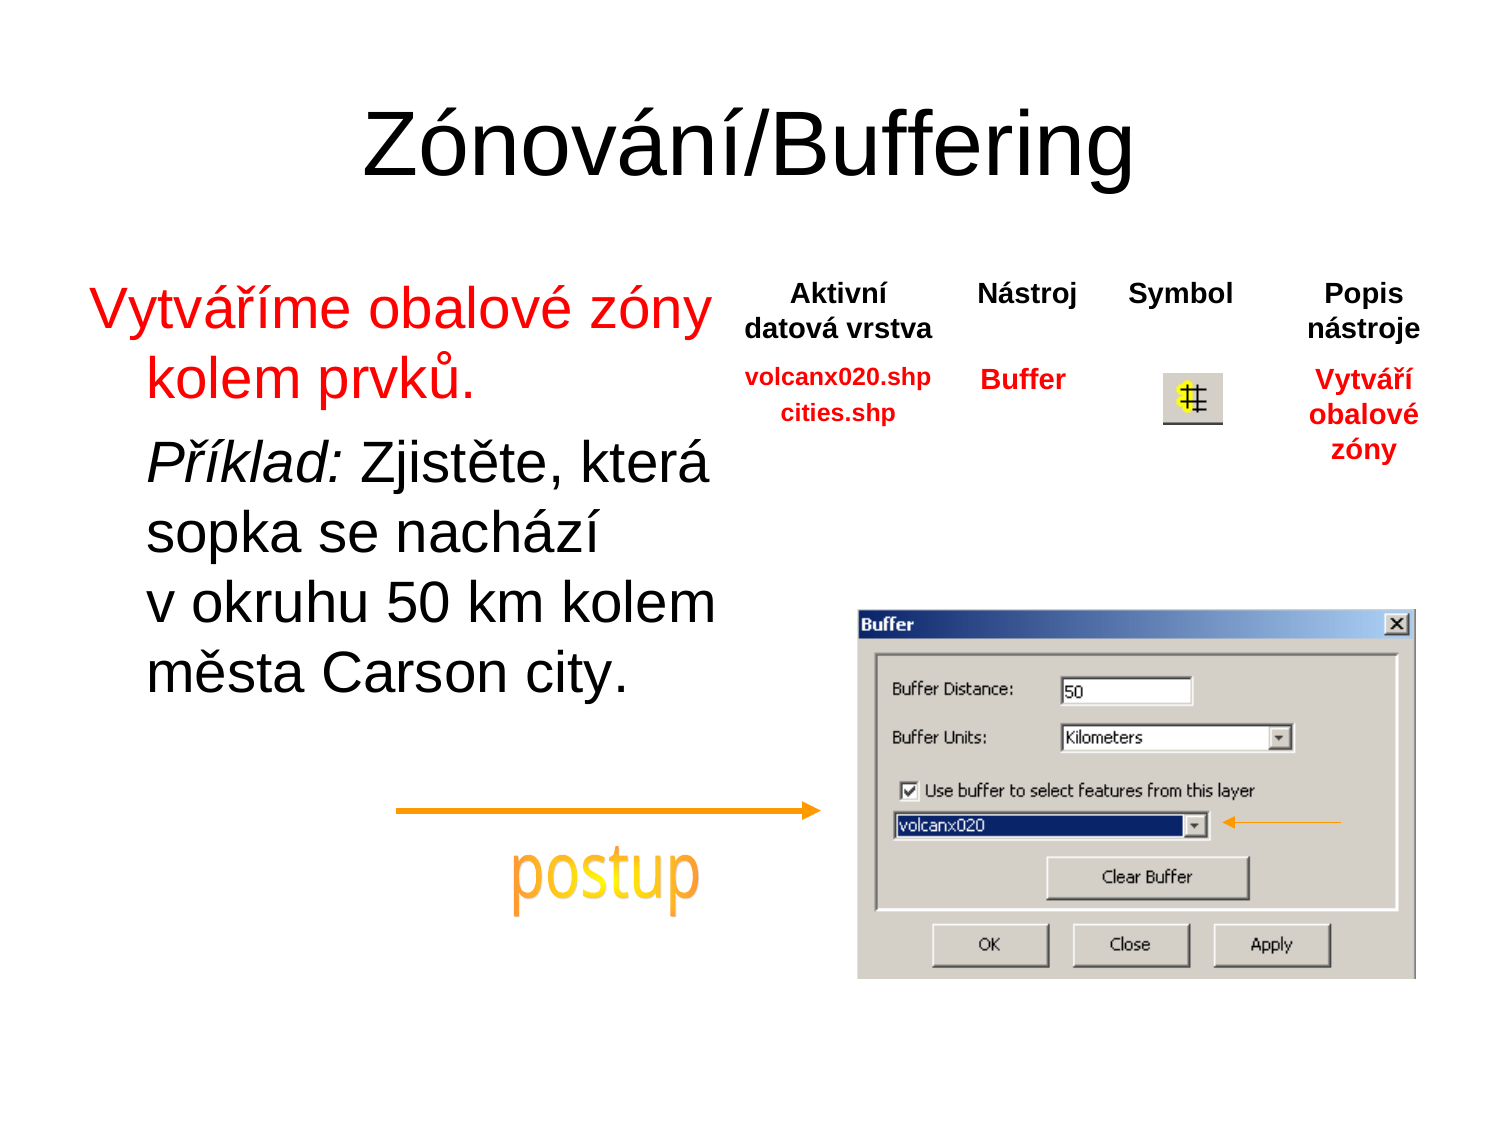

# Zónování/Buffering
Vytváříme obalové zóny kolem prvků.
	Příklad: Zjistěte, která sopka se nachází
v okruhu 50 km kolem města Carson city.
| Aktivní datová vrstva | Nástroj | Symbol | Popis nástroje |
| --- | --- | --- | --- |
| volcanx020.shp cities.shp | Buffer | | Vytváří obalové zóny |
postup